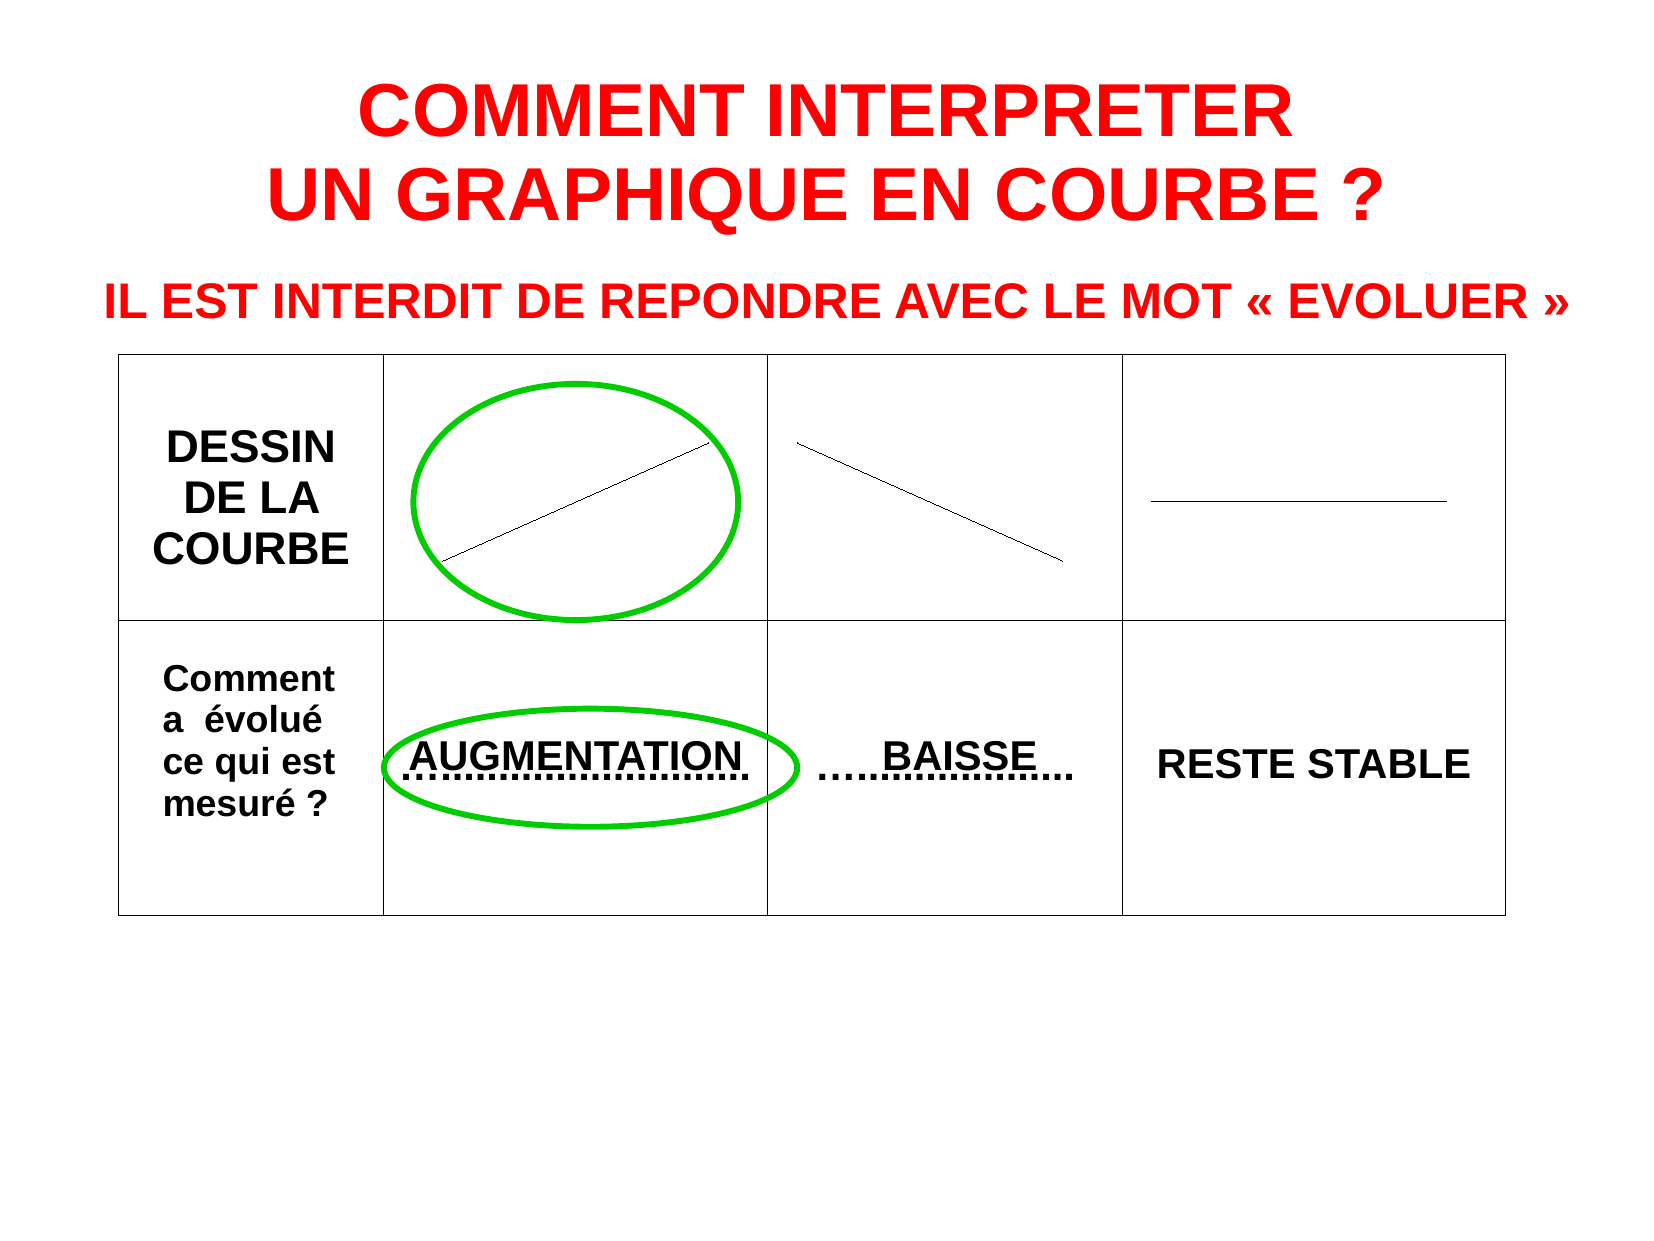

# COMMENT INTERPRETER UN GRAPHIQUE EN COURBE ?
IL EST INTERDIT DE REPONDRE AVEC LE MOT « EVOLUER »
DESSIN
DE LA COURBE
Comment
a évolué
ce qui est
mesuré ?
AUGMENTATION
BAISSE
RESTE STABLE
…...........................
…...................